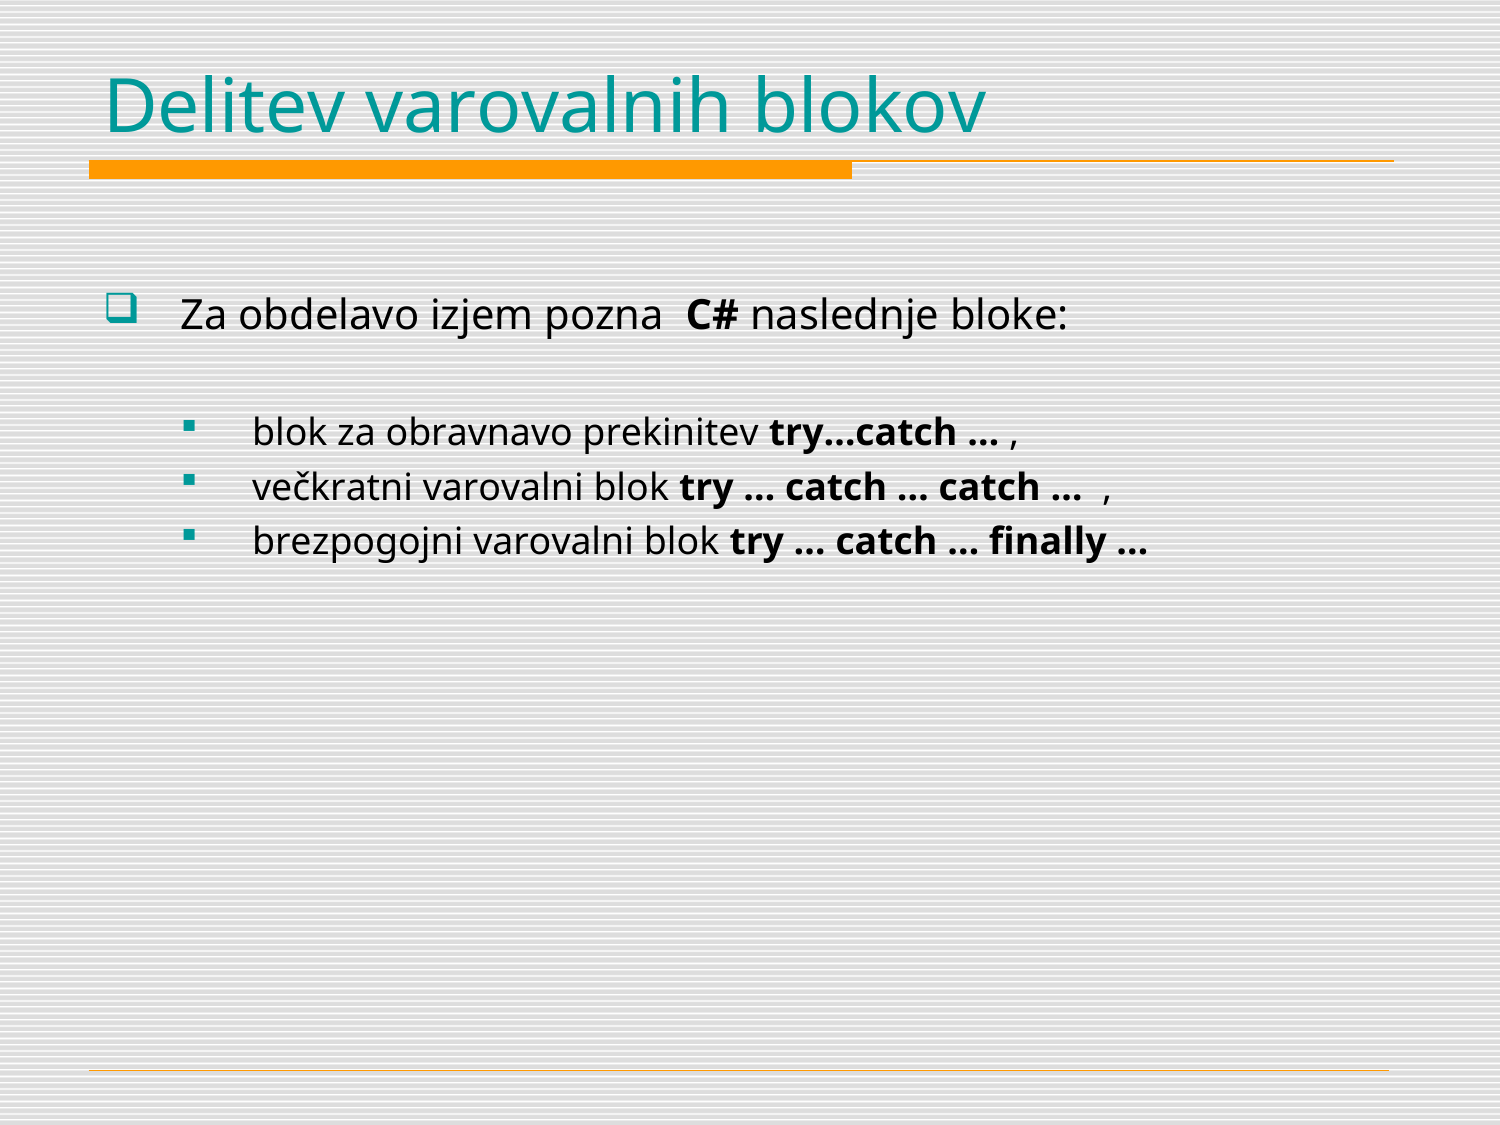

# Delitev varovalnih blokov
Za obdelavo izjem pozna C# naslednje bloke:
blok za obravnavo prekinitev try…catch … ,
večkratni varovalni blok try … catch … catch … ,
brezpogojni varovalni blok try … catch … finally …